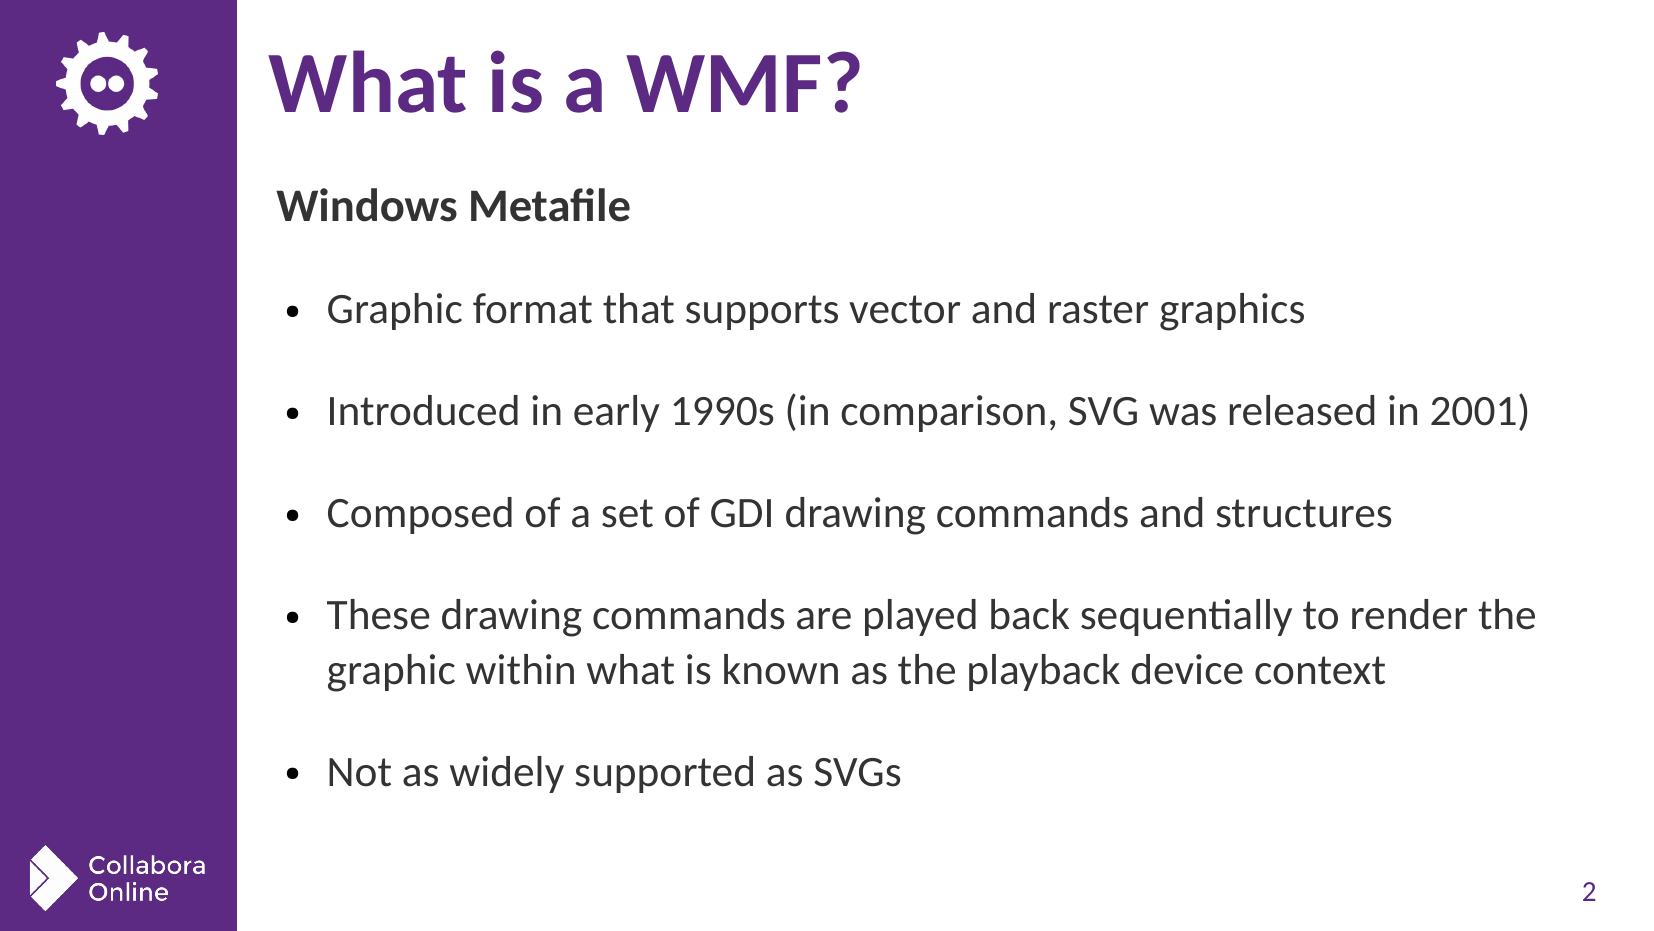

# What is a WMF?
Windows Metafile
Graphic format that supports vector and raster graphics
Introduced in early 1990s (in comparison, SVG was released in 2001)
Composed of a set of GDI drawing commands and structures
These drawing commands are played back sequentially to render the
graphic within what is known as the playback device context
Not as widely supported as SVGs
2